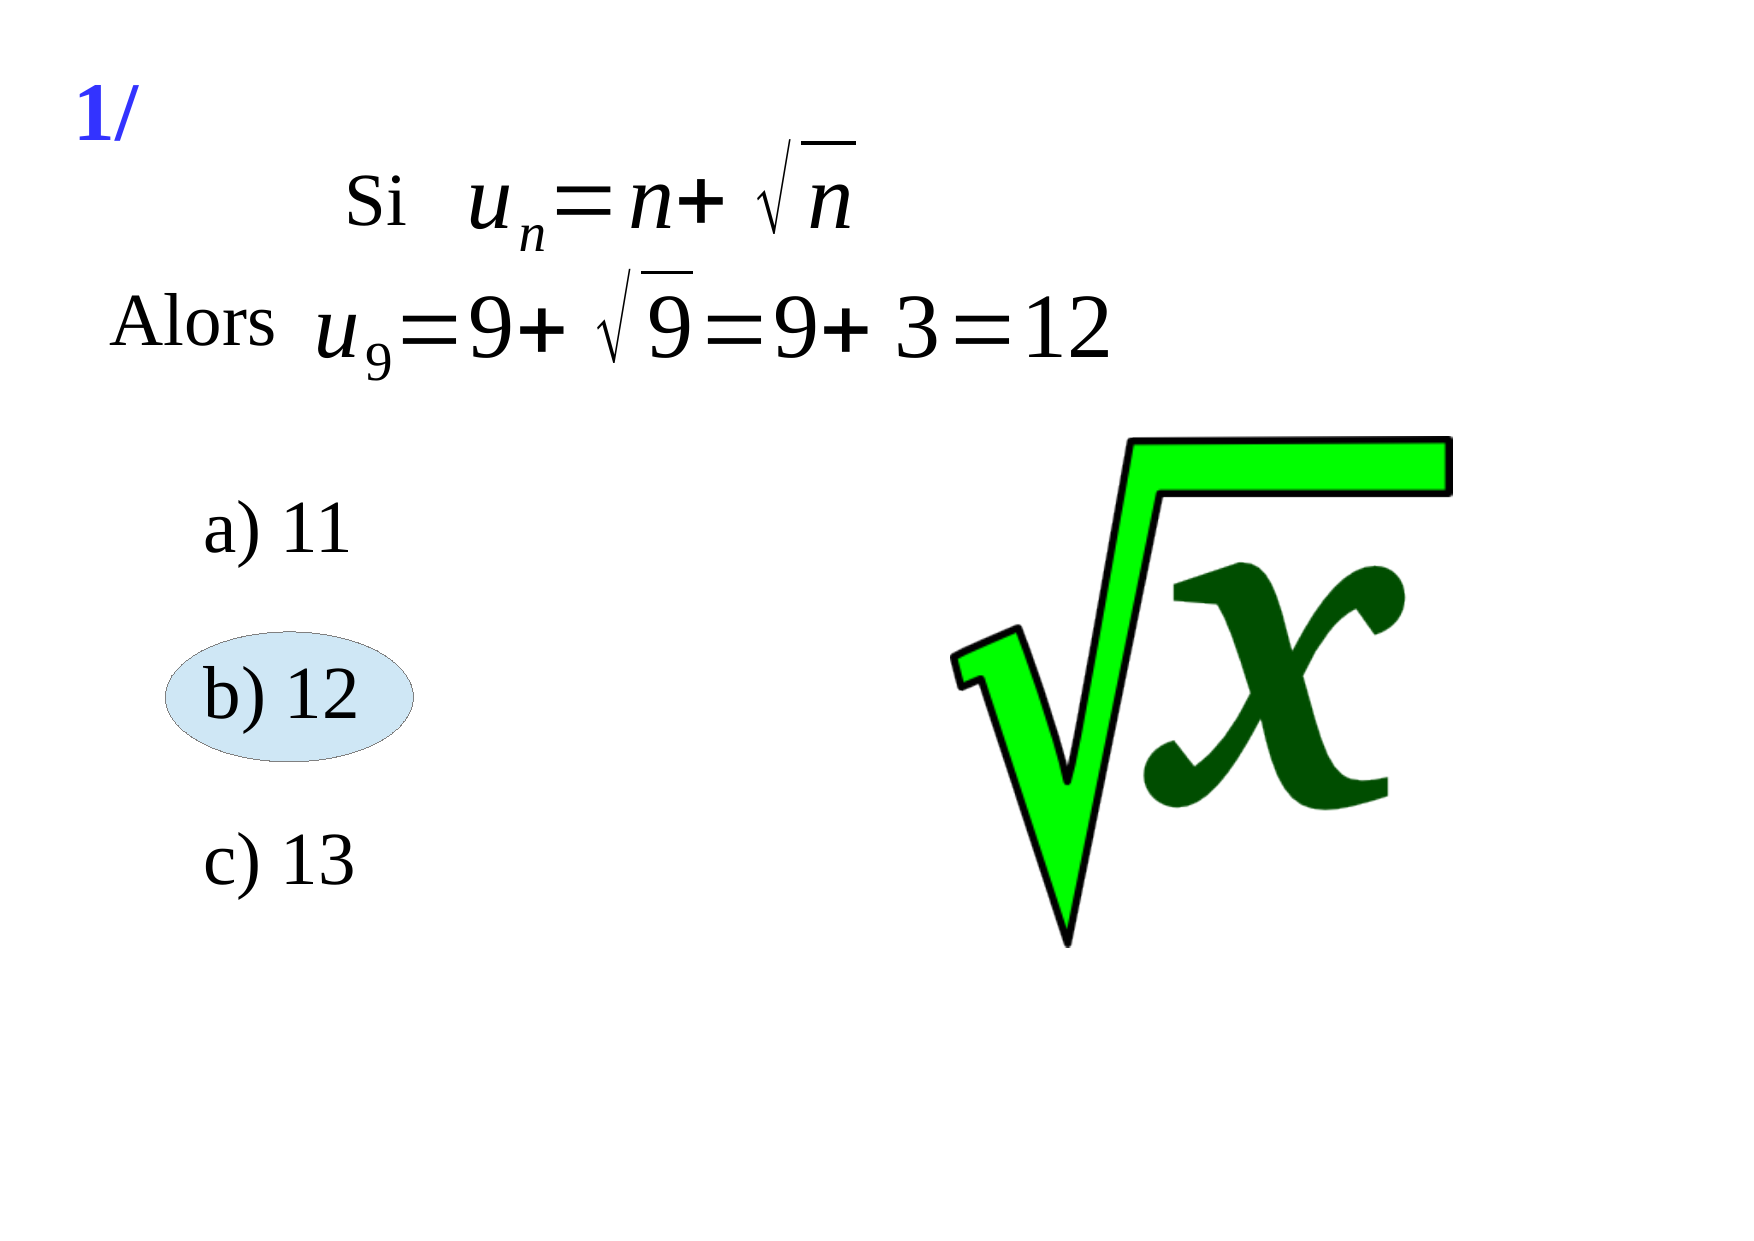

1/
Si
Alors
a) 11
b) 12
c) 13